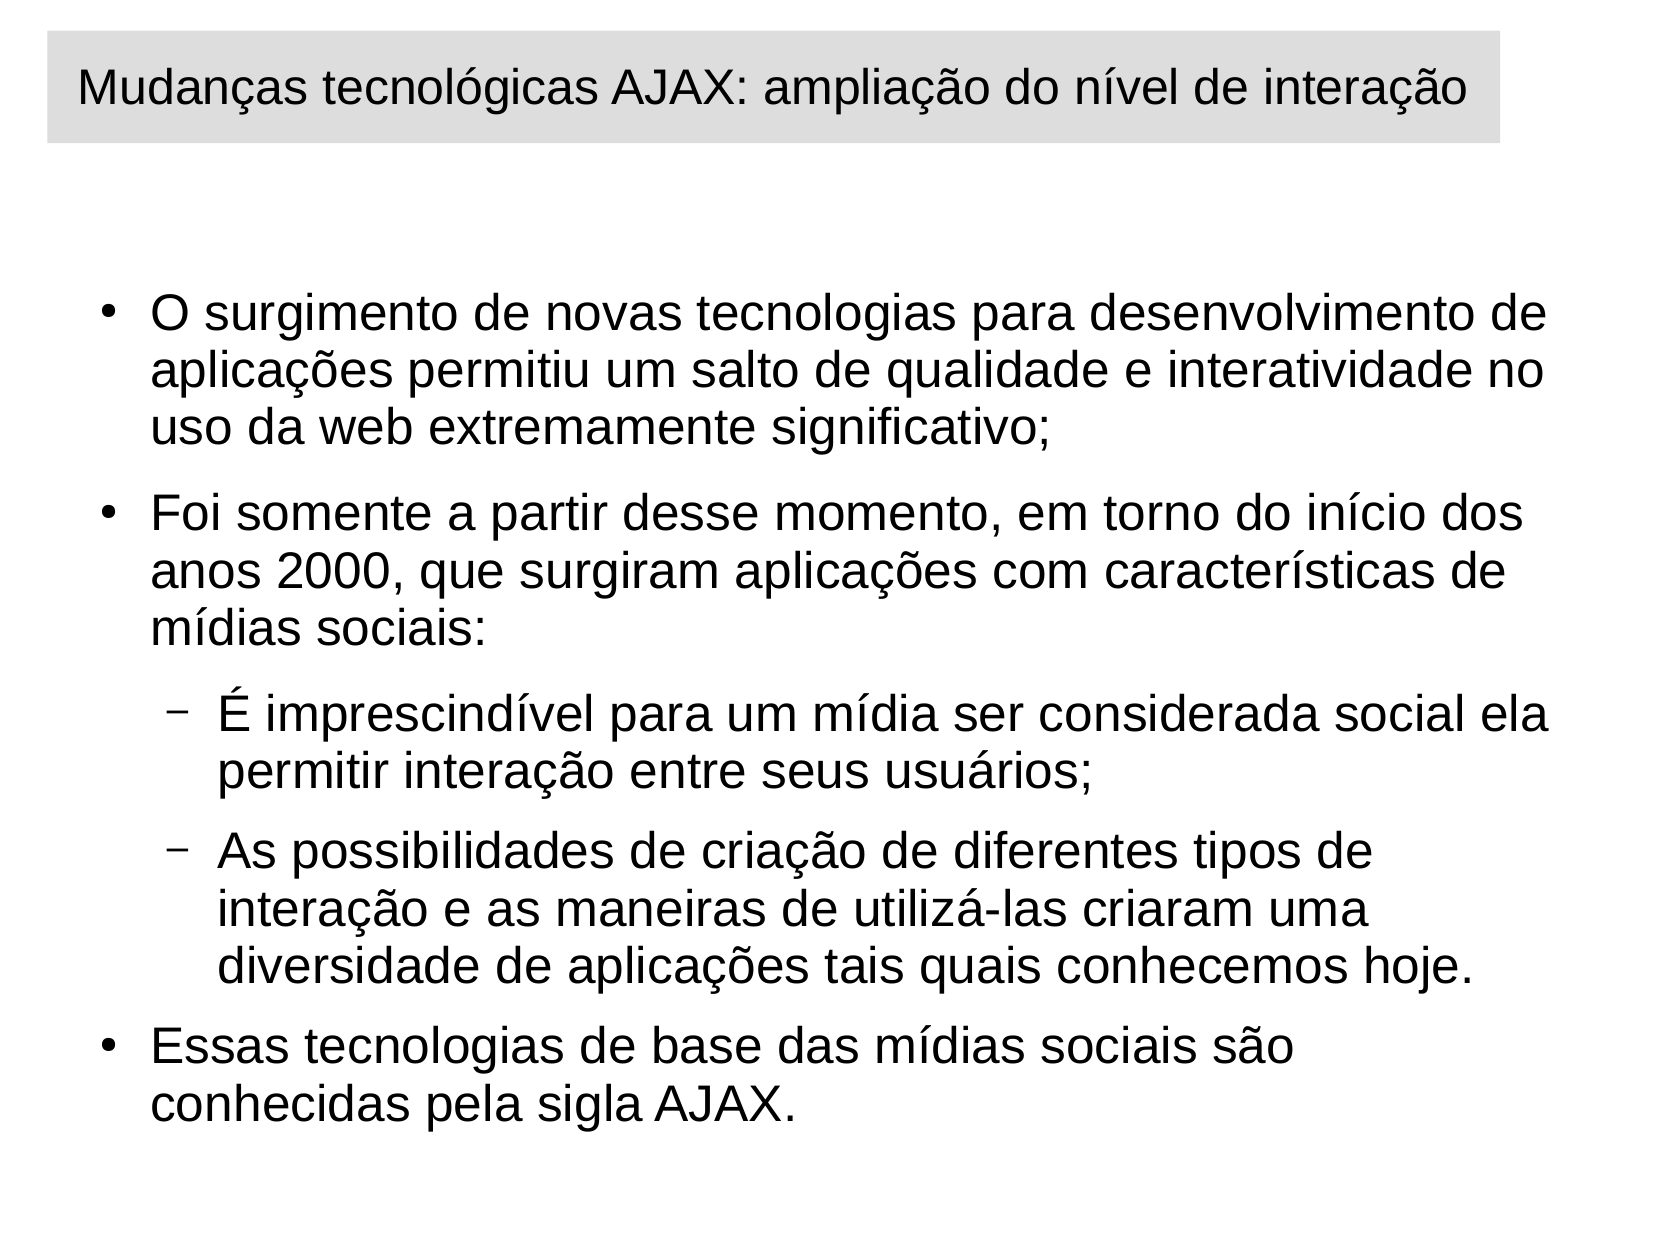

# Mudanças tecnológicas AJAX: ampliação do nível de interação
O surgimento de novas tecnologias para desenvolvimento de aplicações permitiu um salto de qualidade e interatividade no uso da web extremamente significativo;
Foi somente a partir desse momento, em torno do início dos anos 2000, que surgiram aplicações com características de mídias sociais:
É imprescindível para um mídia ser considerada social ela permitir interação entre seus usuários;
As possibilidades de criação de diferentes tipos de interação e as maneiras de utilizá-las criaram uma diversidade de aplicações tais quais conhecemos hoje.
Essas tecnologias de base das mídias sociais são conhecidas pela sigla AJAX.